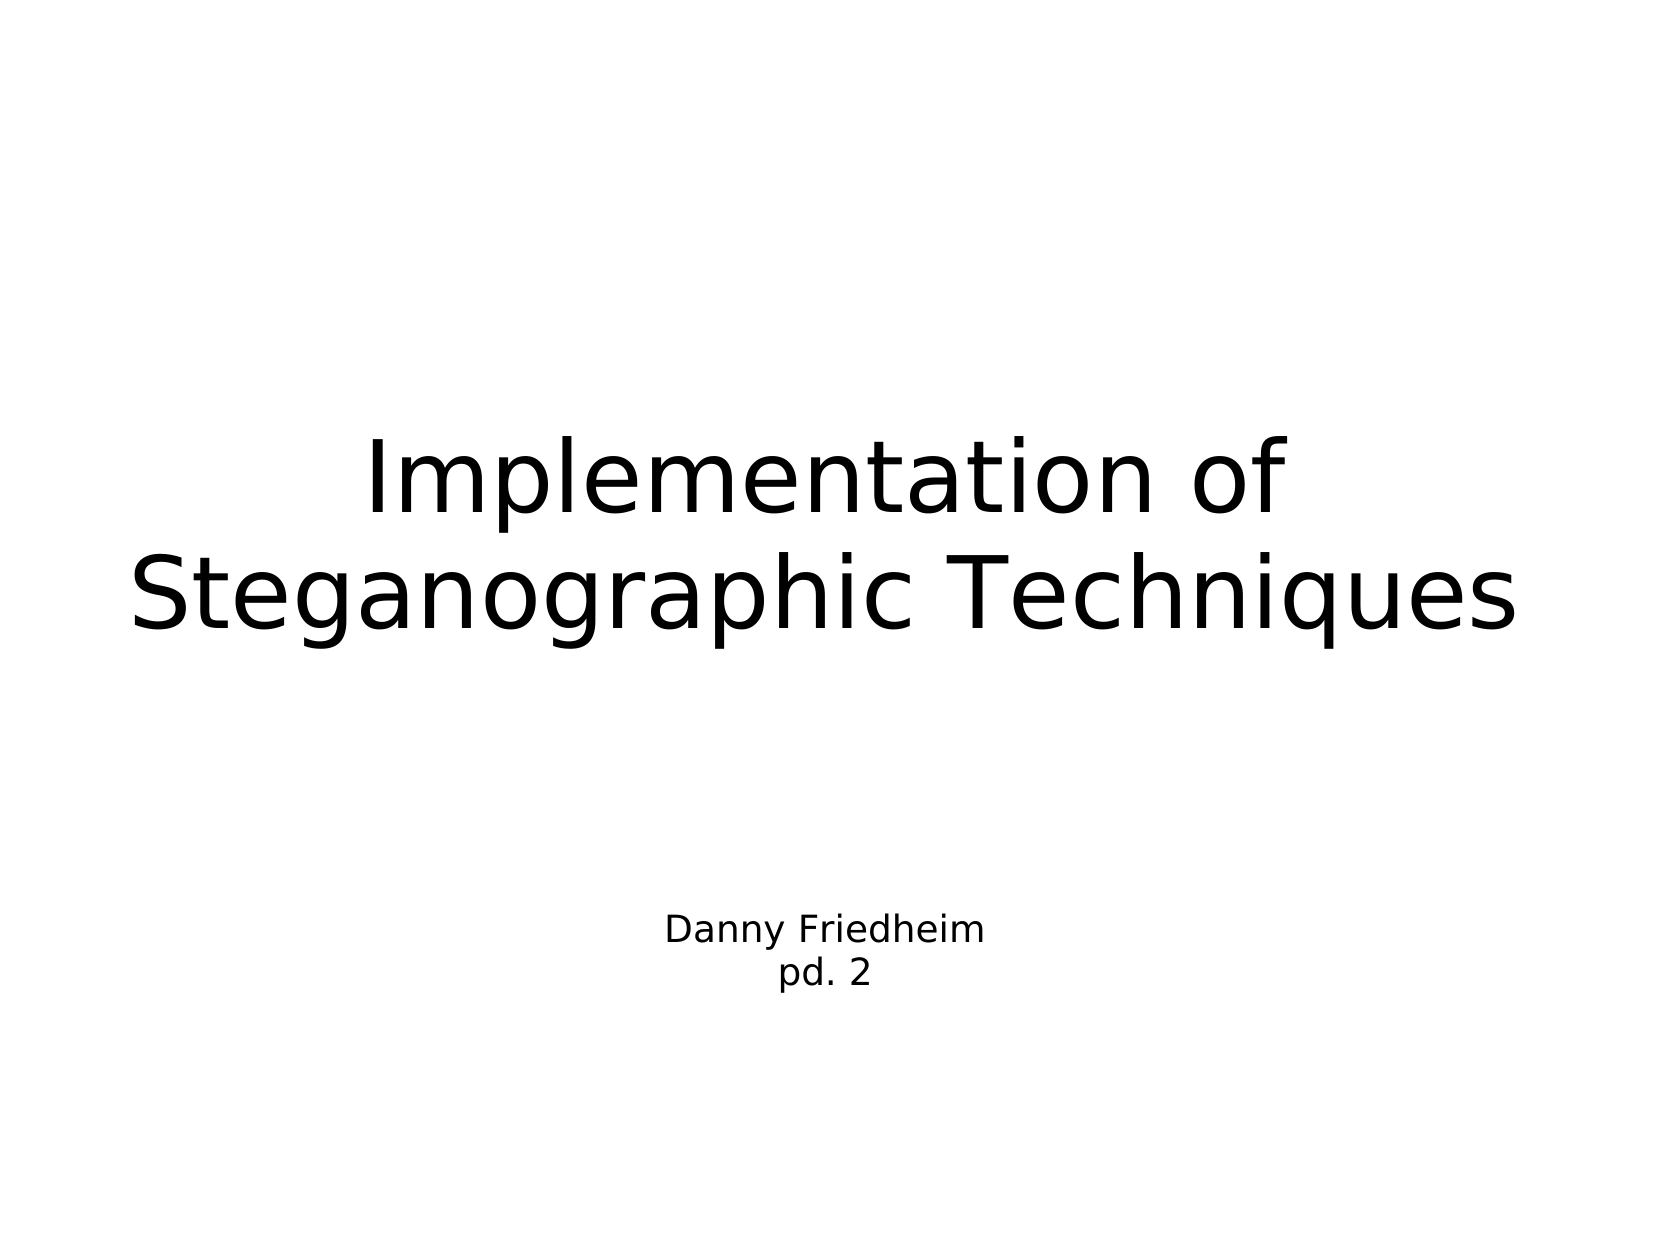

Implementation of Steganographic Techniques
Danny Friedheim
pd. 2